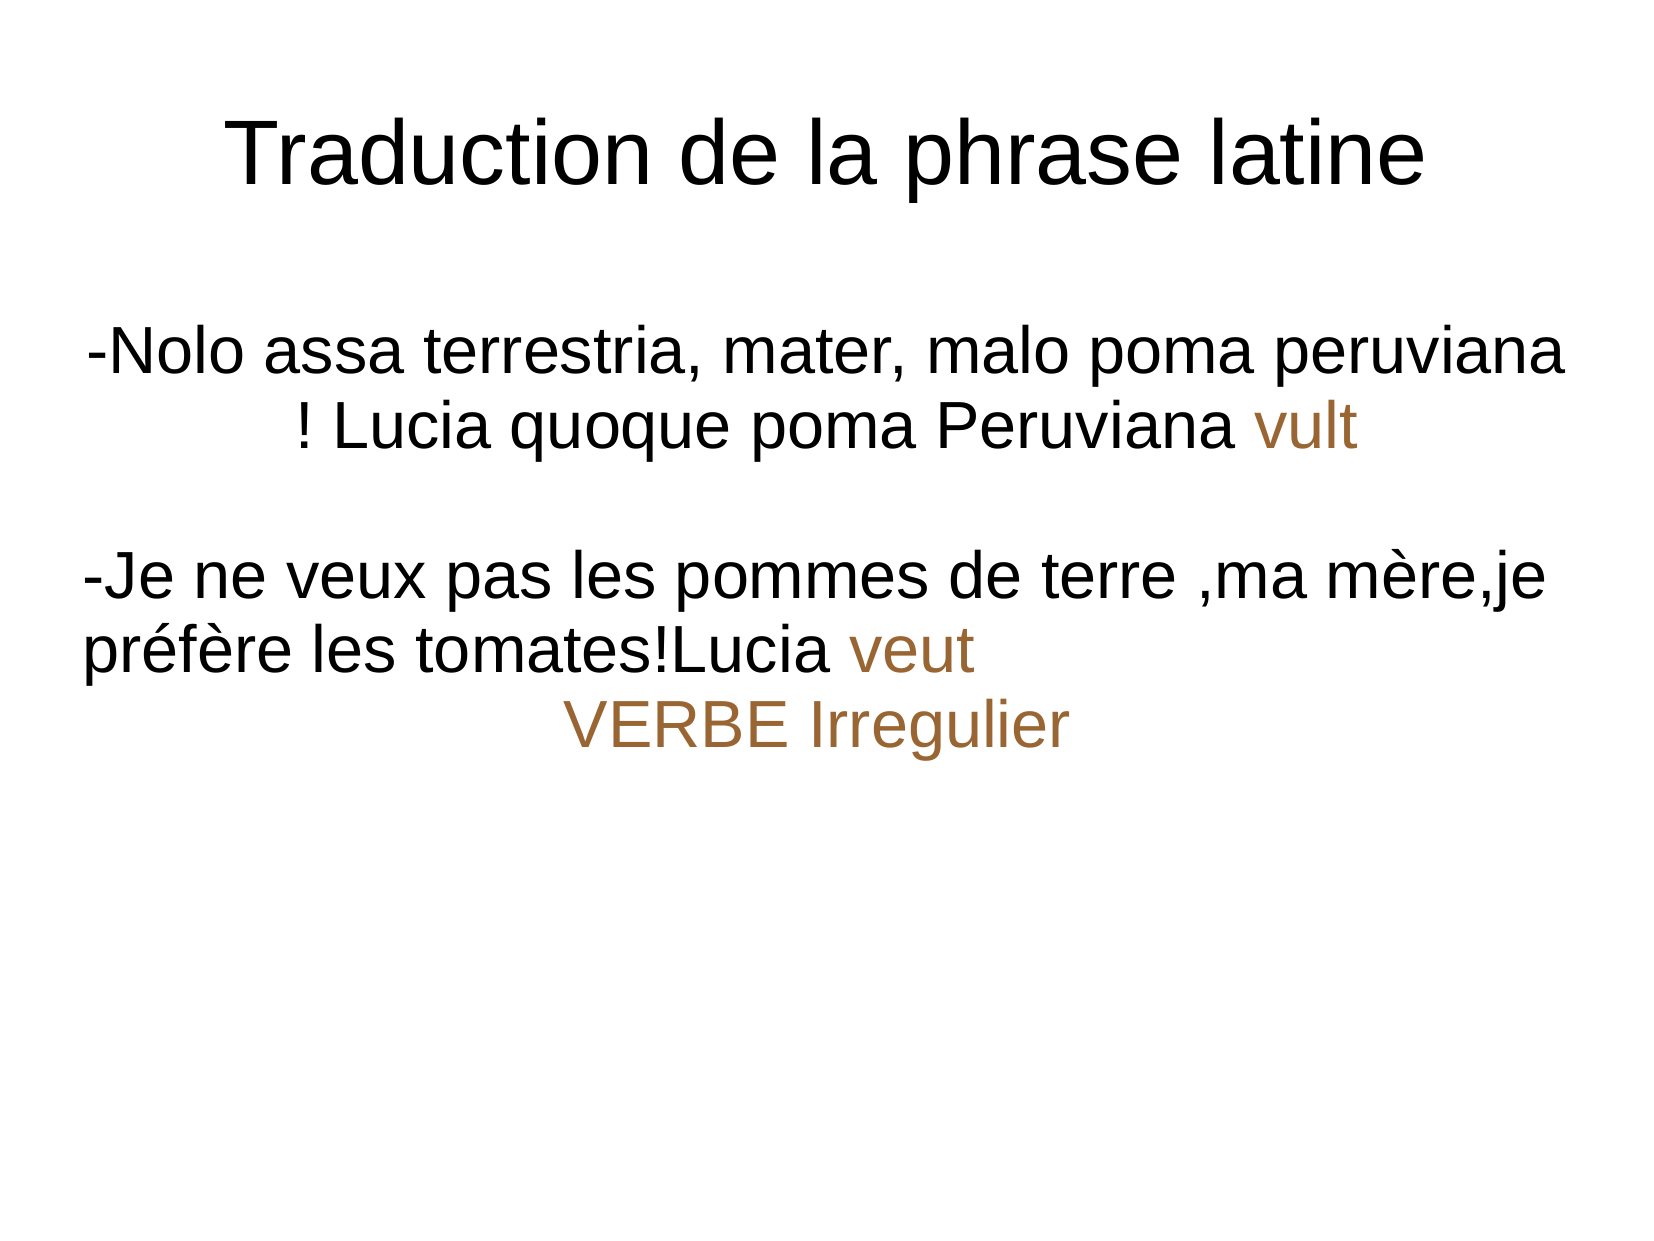

# Traduction de la phrase latine
-Nolo assa terrestria, mater, malo poma peruviana ! Lucia quoque poma Peruviana vult
-Je ne veux pas les pommes de terre ,ma mère,je préfère les tomates!Lucia veut
VERBE Irregulier